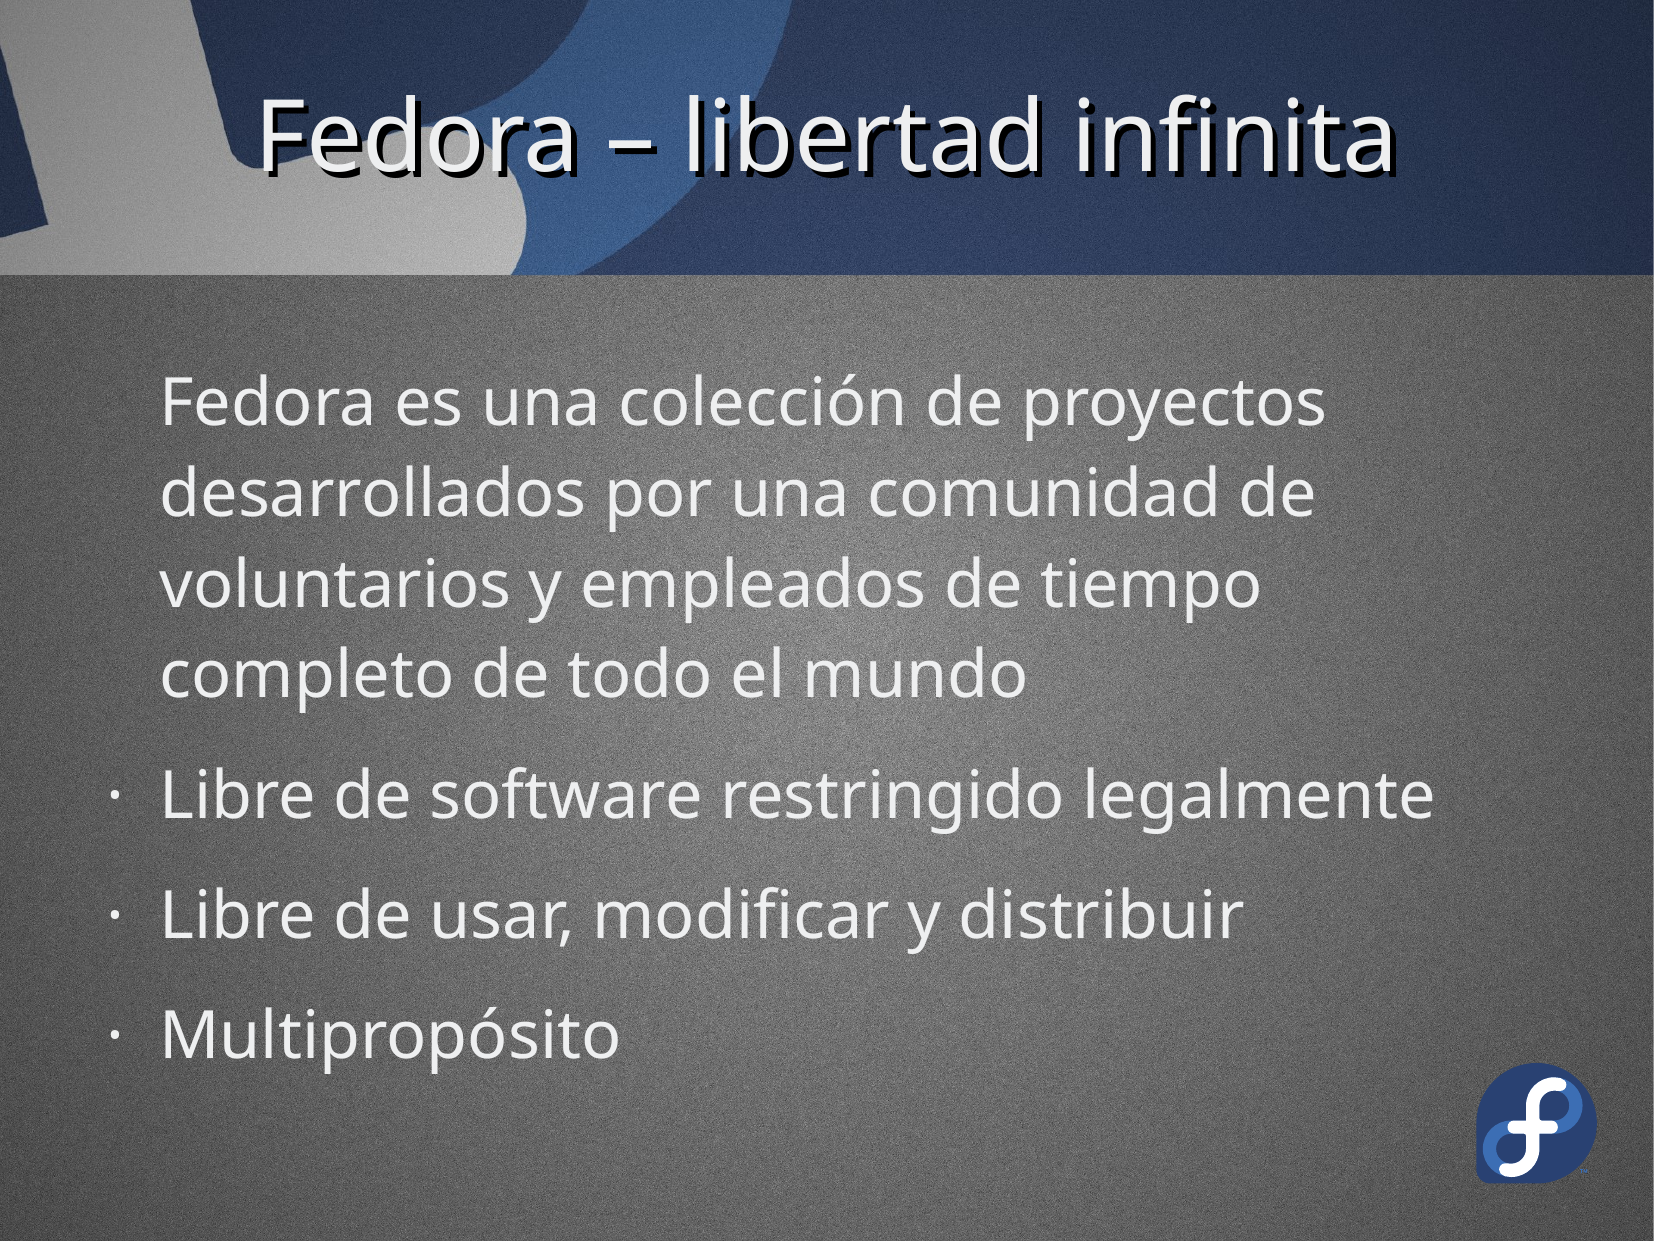

# Fedora – libertad infinita
Fedora es una colección de proyectos desarrollados por una comunidad de voluntarios y empleados de tiempo completo de todo el mundo
Libre de software restringido legalmente
Libre de usar, modificar y distribuir
Multipropósito